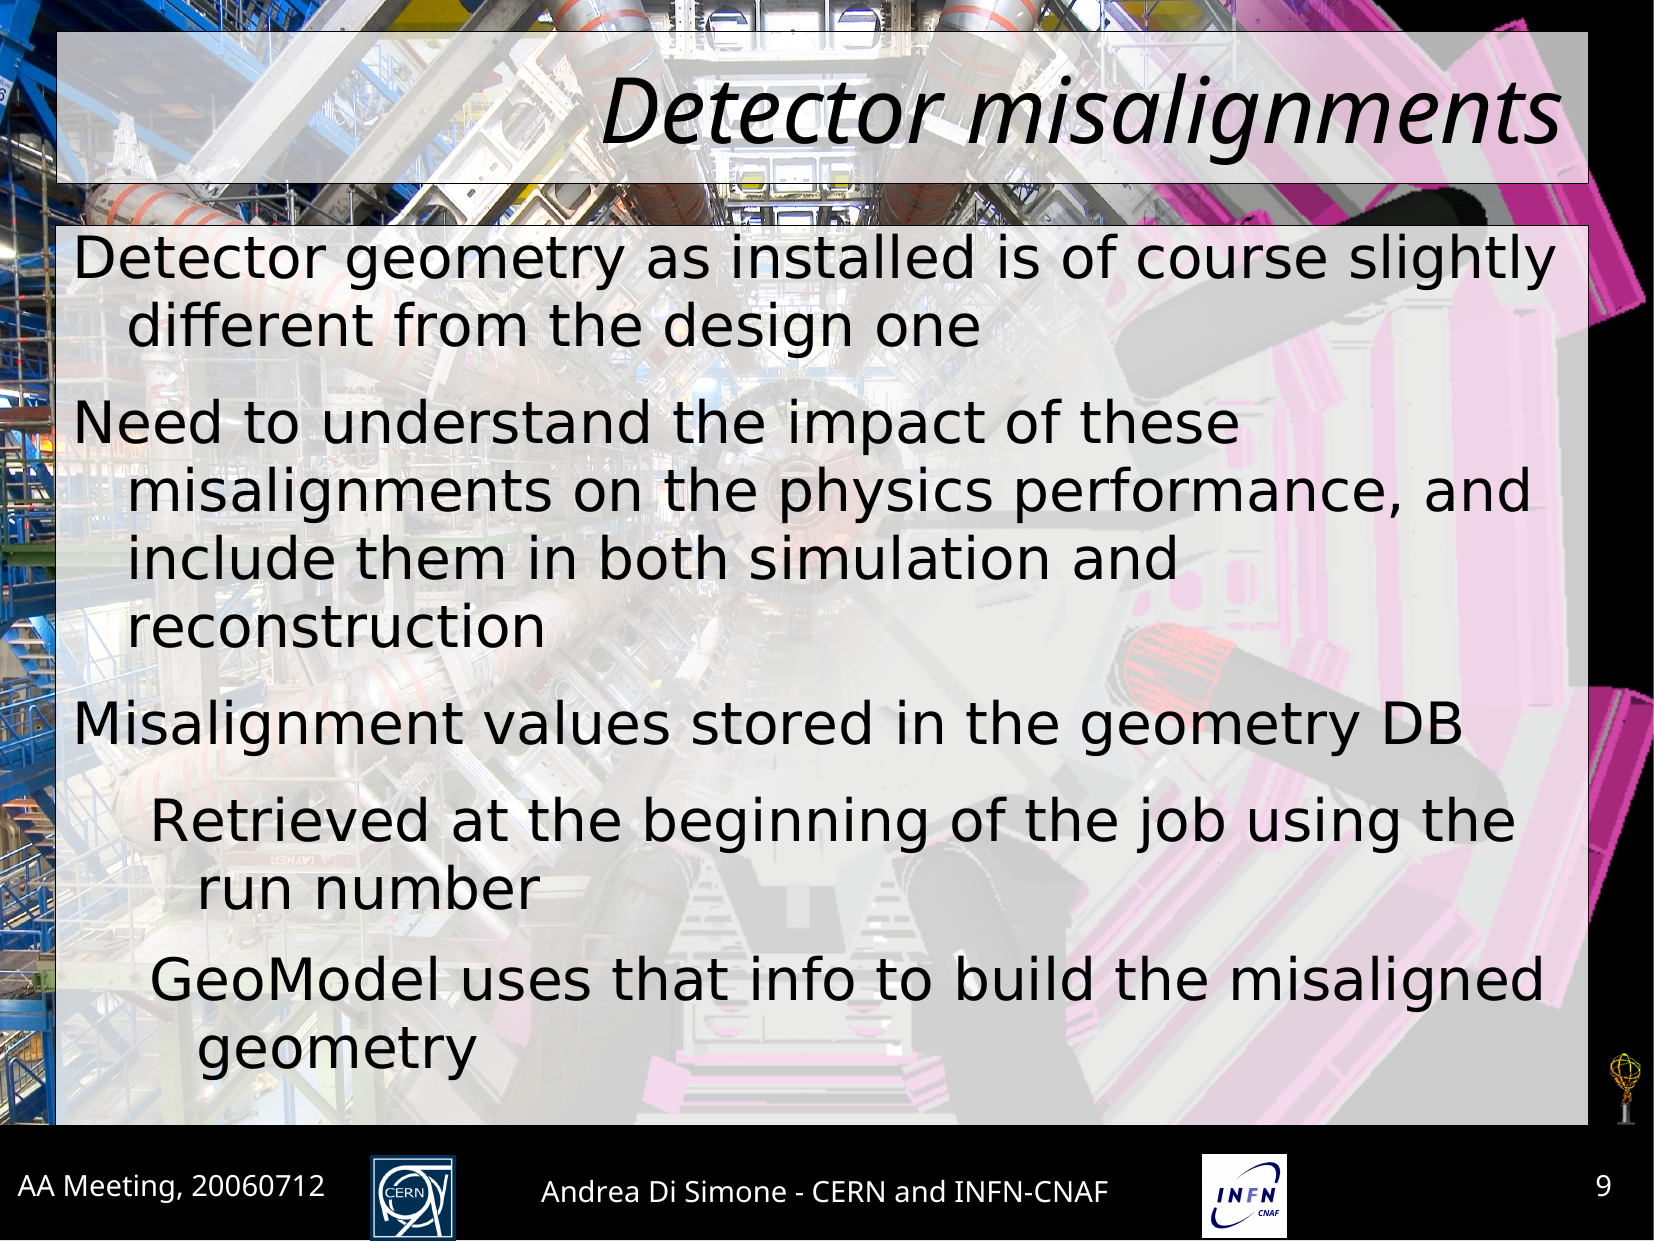

# Detector misalignments
Detector geometry as installed is of course slightly different from the design one
Need to understand the impact of these misalignments on the physics performance, and include them in both simulation and reconstruction
Misalignment values stored in the geometry DB
Retrieved at the beginning of the job using the run number
GeoModel uses that info to build the misaligned geometry
AA Meeting, 20060712
9
Andrea Di Simone - CERN and INFN-CNAF